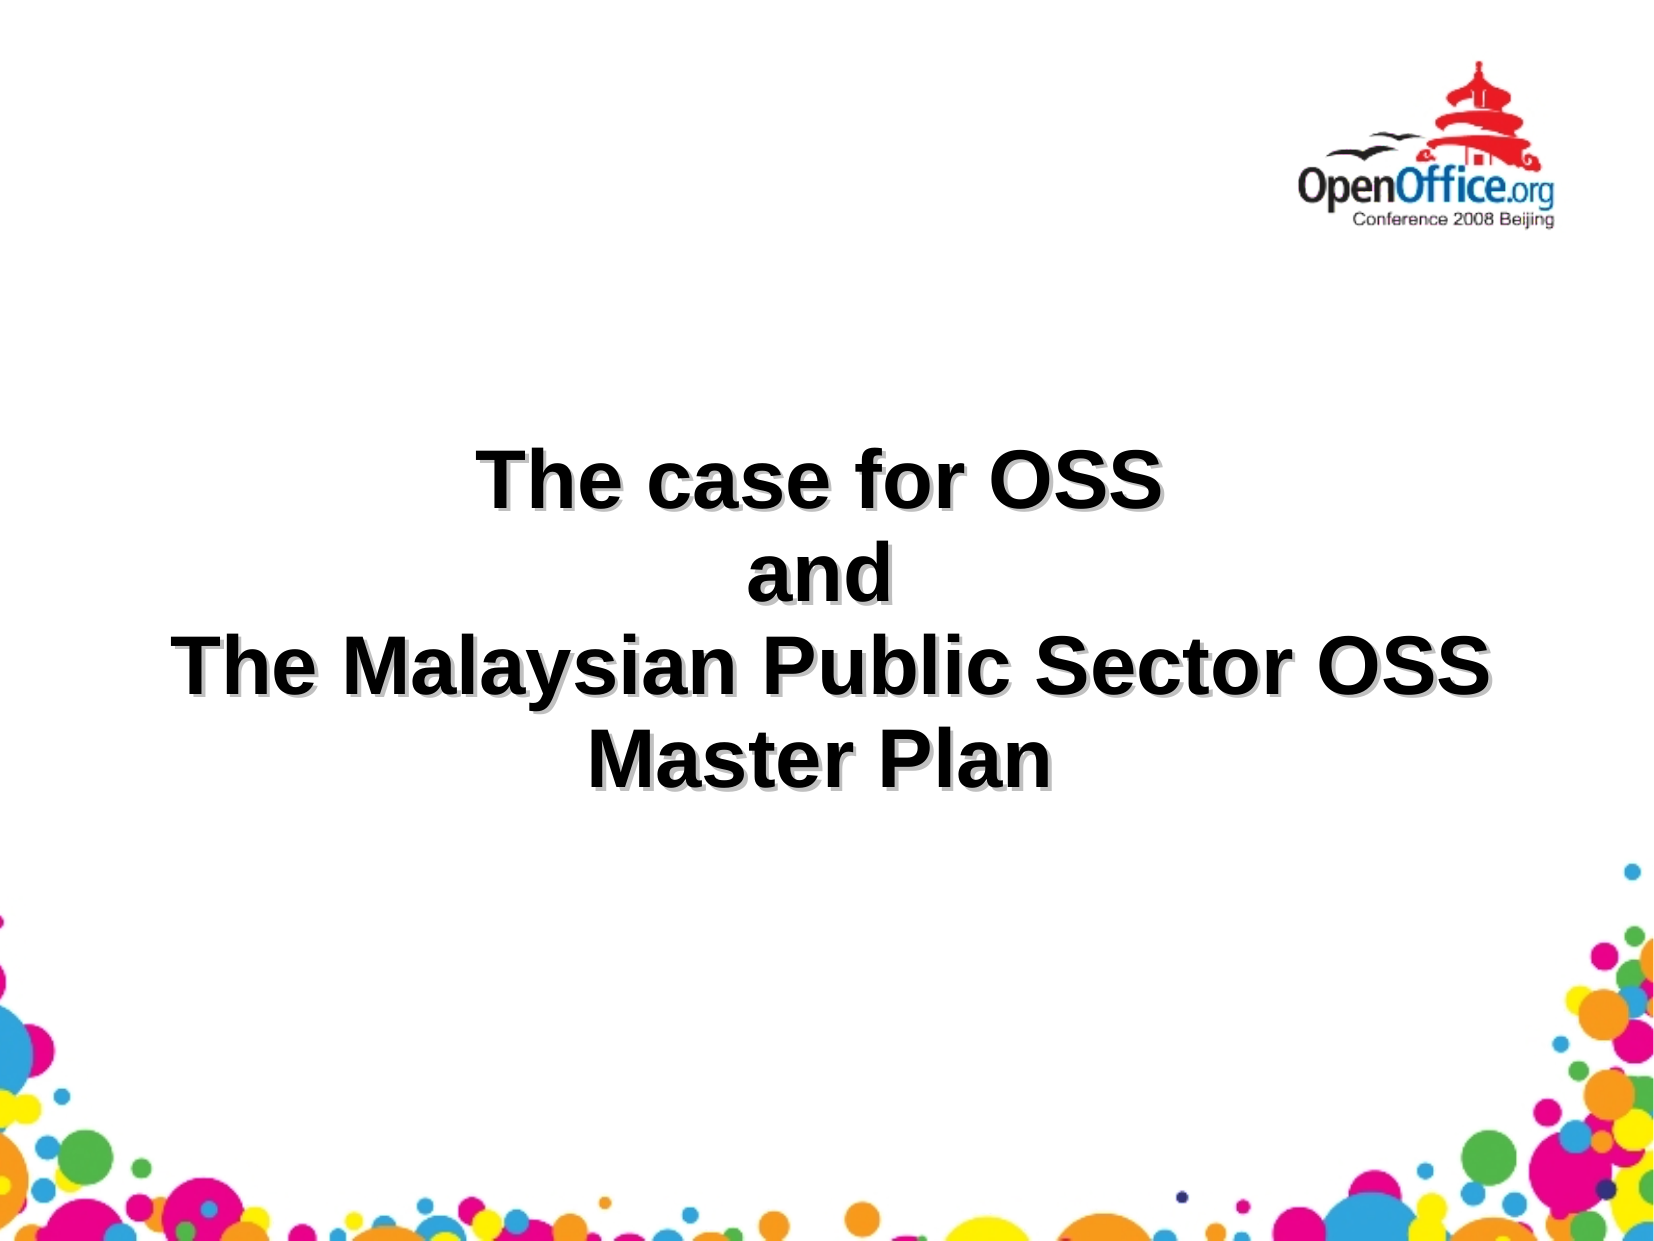

The case for OSS
and
The Malaysian Public Sector OSS Master Plan